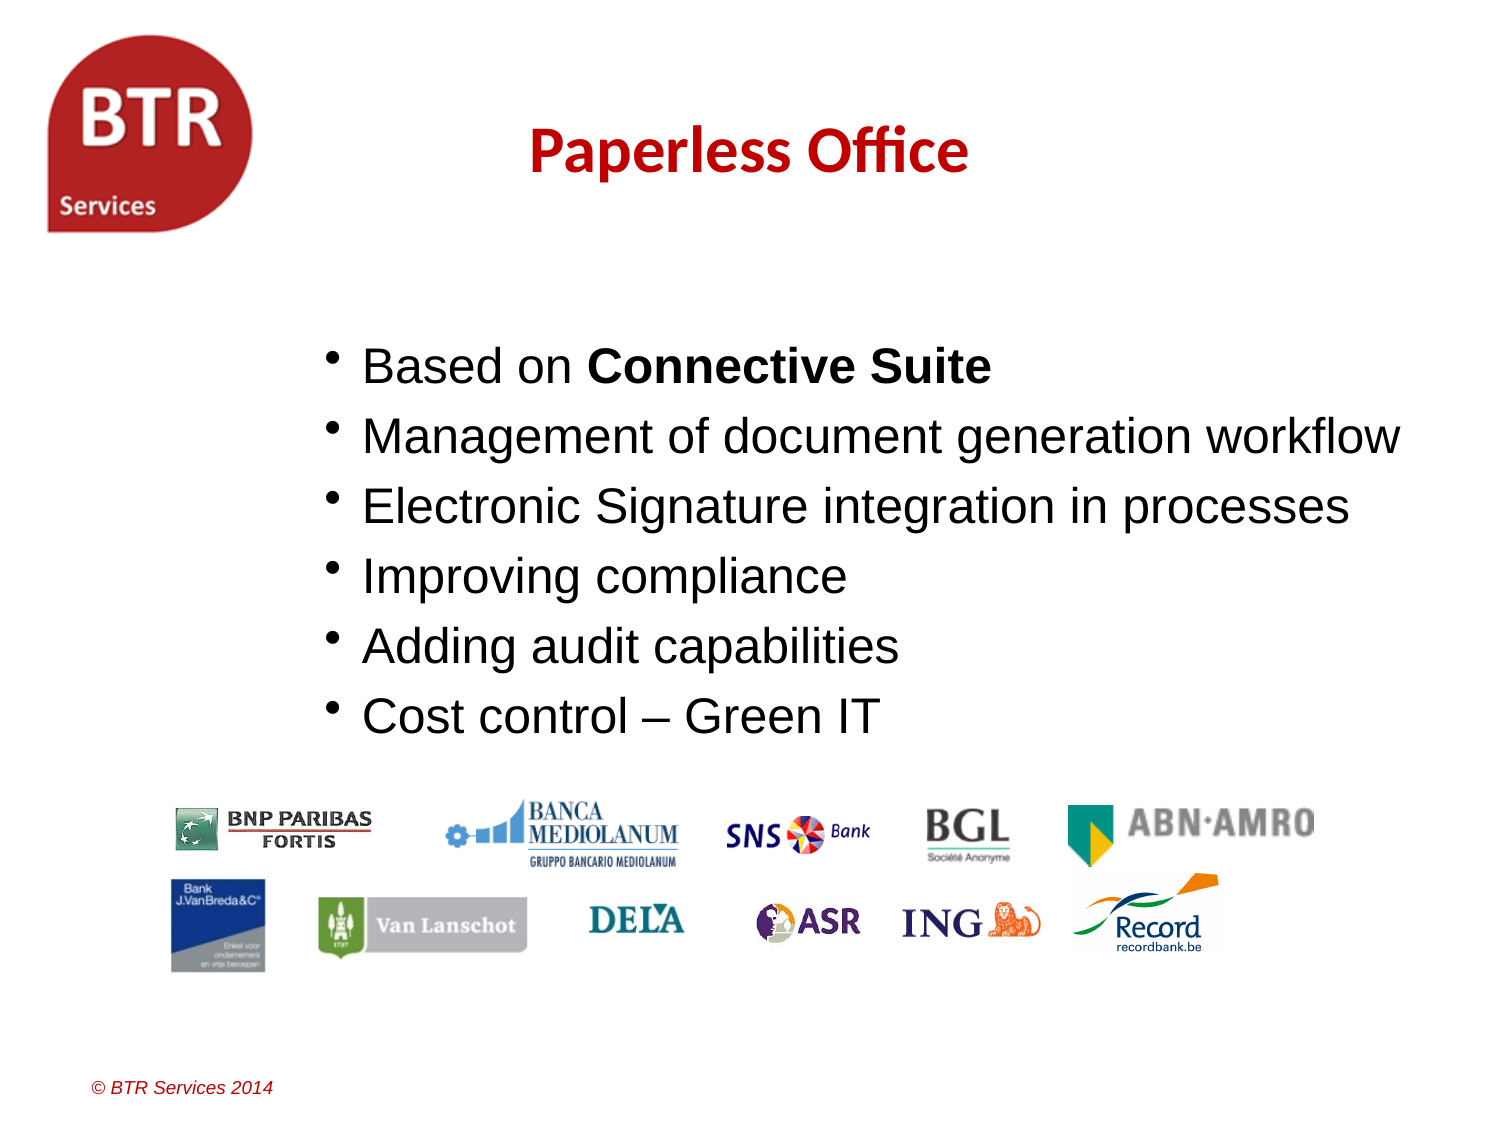

Paperless Office
# Based on Connective Suite
Management of document generation workflow
Electronic Signature integration in processes
Improving compliance
Adding audit capabilities
Cost control – Green IT